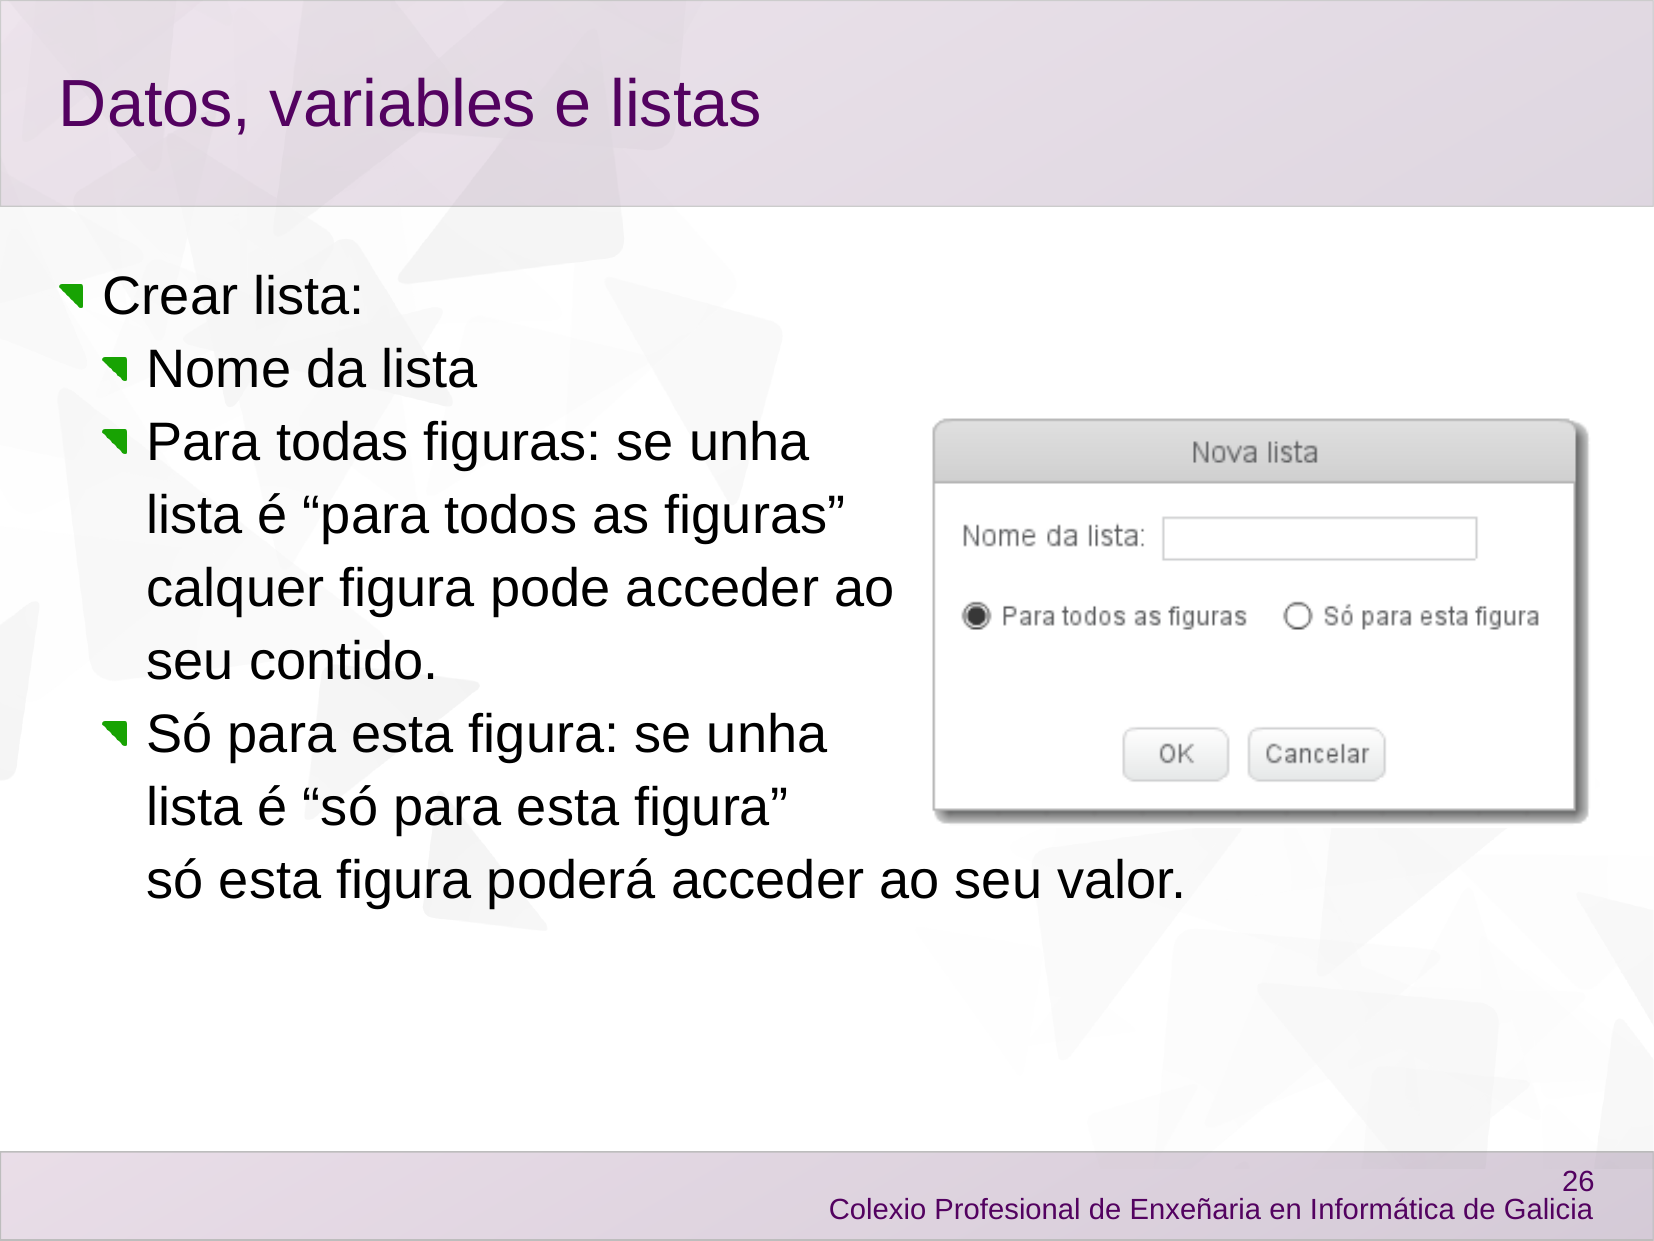

# Datos, variables e listas
Crear lista:
Nome da lista
Para todas figuras: se unha
lista é “para todos as figuras”
calquer figura pode acceder ao
seu contido.
Só para esta figura: se unha
lista é “só para esta figura”
só esta figura poderá acceder ao seu valor.
26
Colexio Profesional de Enxeñaria en Informática de Galicia